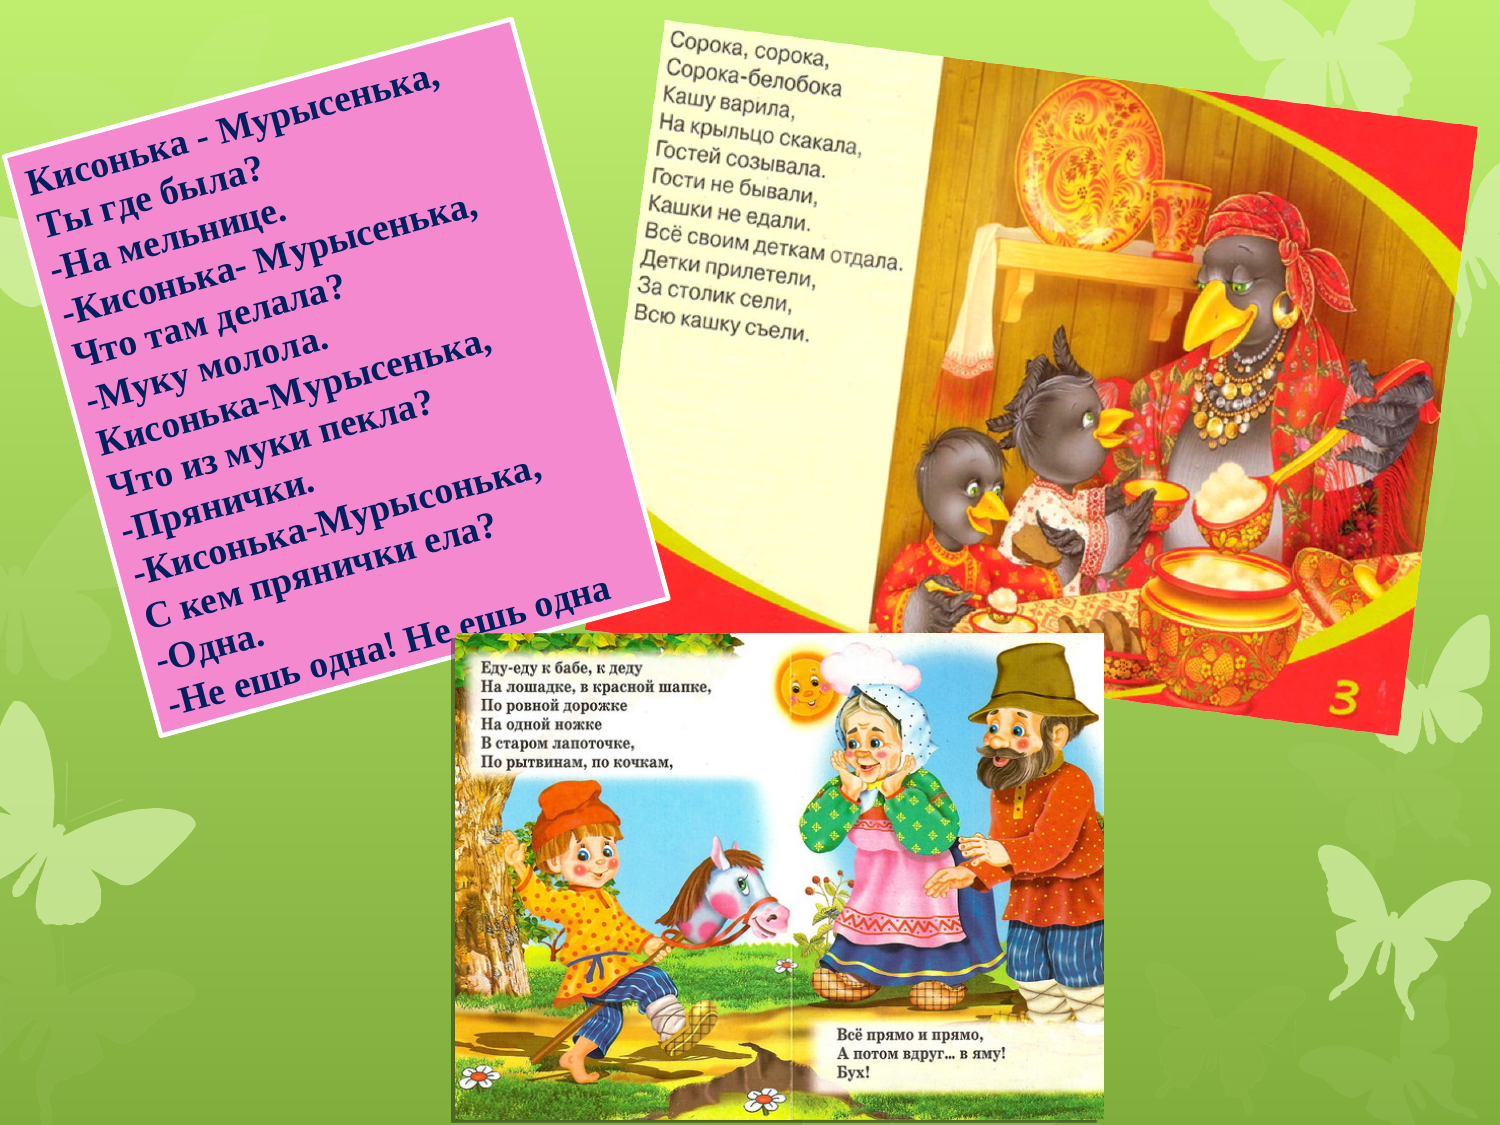

Кисонька - Мурысенька,
Ты где была?
-На мельнице.
-Кисонька- Мурысенька,
Что там делала?
-Муку молола.
Кисонька-Мурысенька,
Что из муки пекла?
-Прянички.
-Кисонька-Мурысонька,
С кем прянички ела?
-Одна.
-Не ешь одна! Не ешь одна